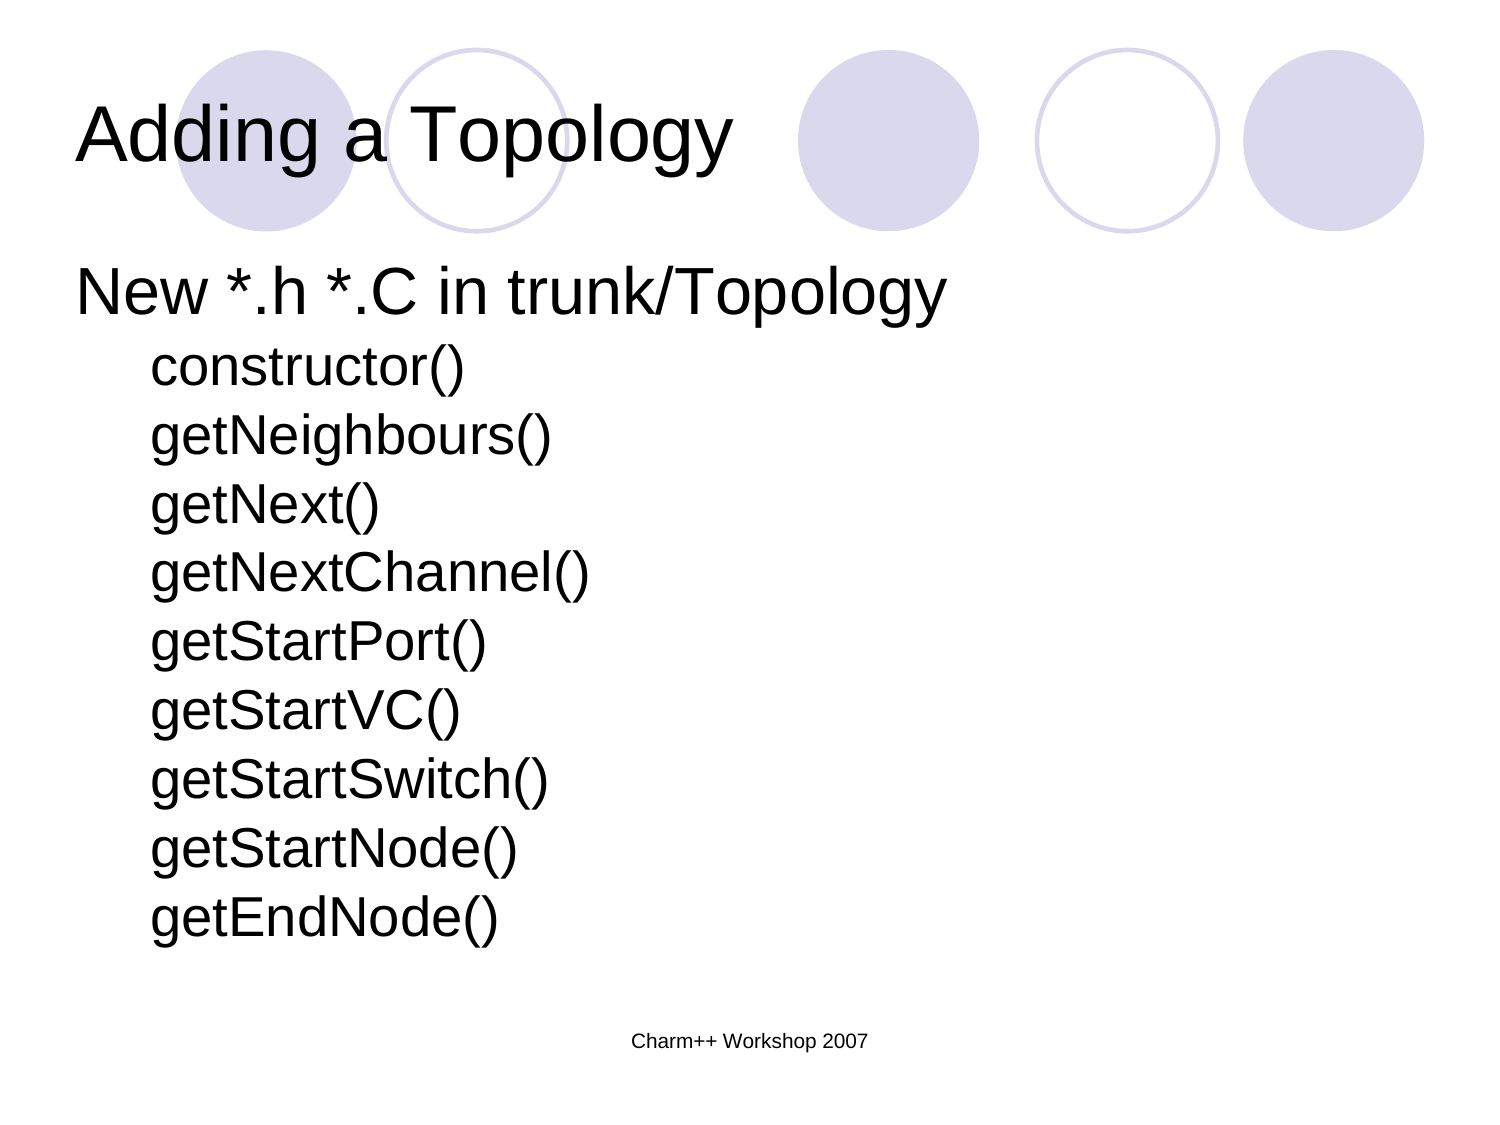

# Adding a Topology
New *.h *.C in trunk/Topology
constructor()
getNeighbours()
getNext()
getNextChannel()
getStartPort()
getStartVC()
getStartSwitch()
getStartNode()
getEndNode()
Charm++ Workshop 2007